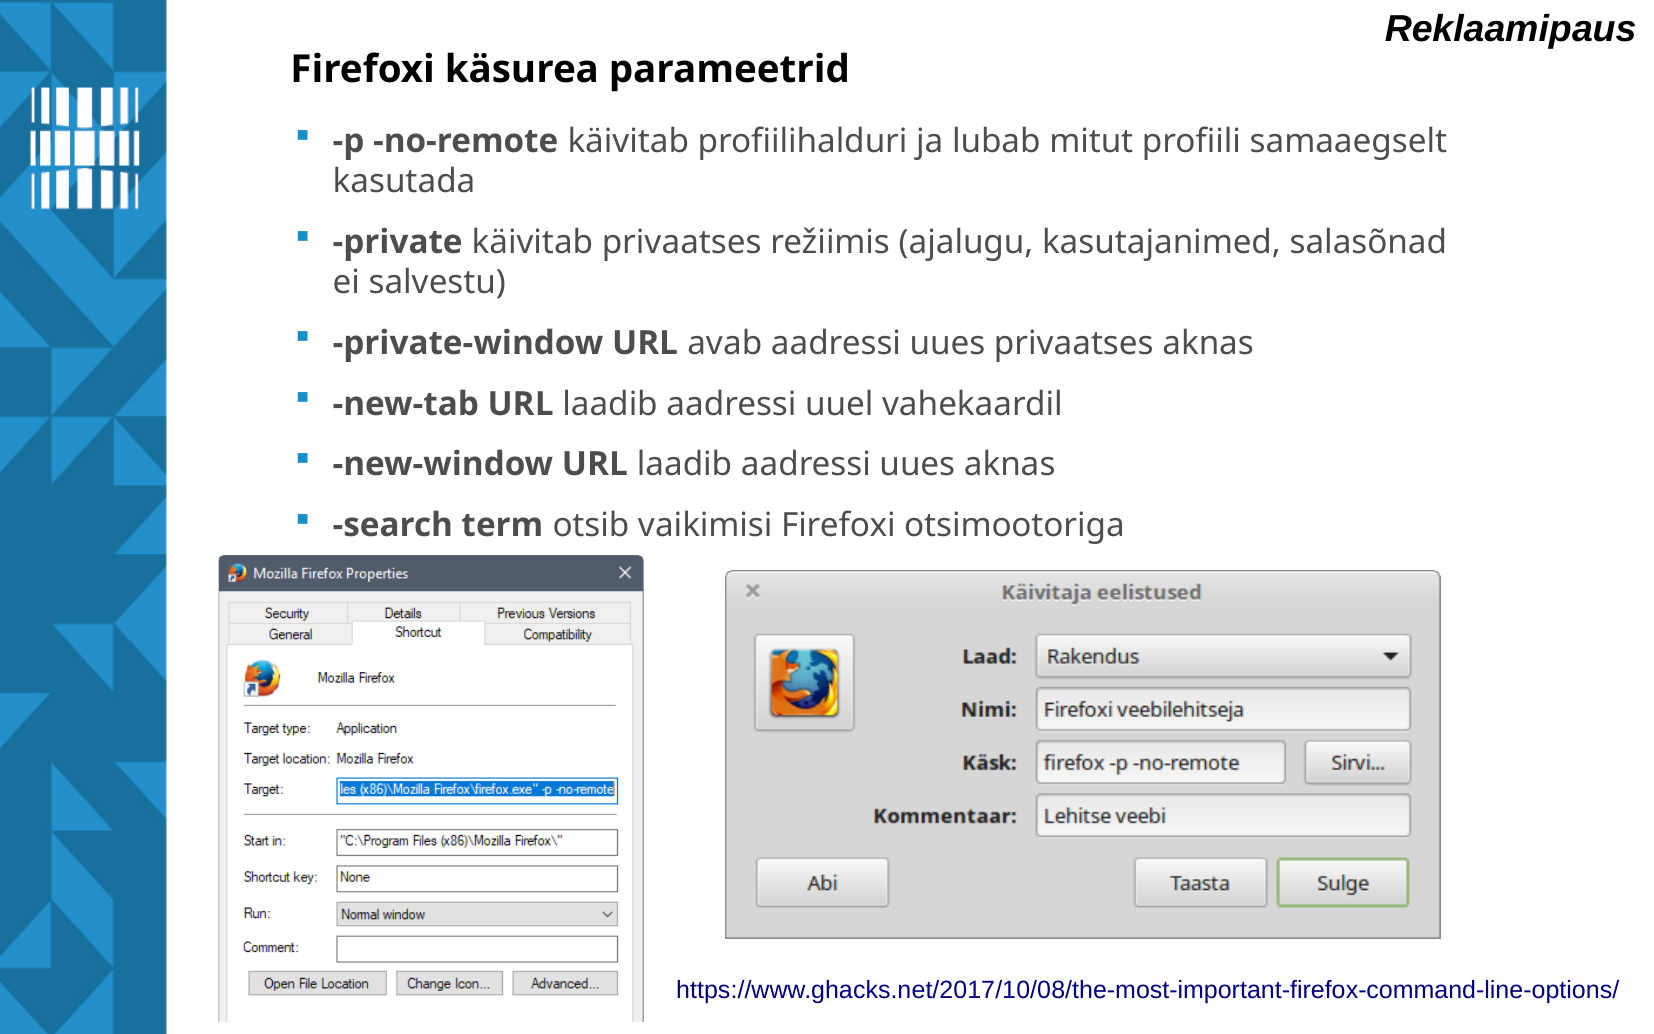

# Firefoxi käsurea parameetrid
-p -no-remote käivitab profiilihalduri ja lubab mitut profiili samaaegselt kasutada
-private käivitab privaatses režiimis (ajalugu, kasutajanimed, salasõnad ei salvestu)
-private-window URL avab aadressi uues privaatses aknas
-new-tab URL laadib aadressi uuel vahekaardil
-new-window URL laadib aadressi uues aknas
-search term otsib vaikimisi Firefoxi otsimootoriga
https://www.ghacks.net/2017/10/08/the-most-important-firefox-command-line-options/